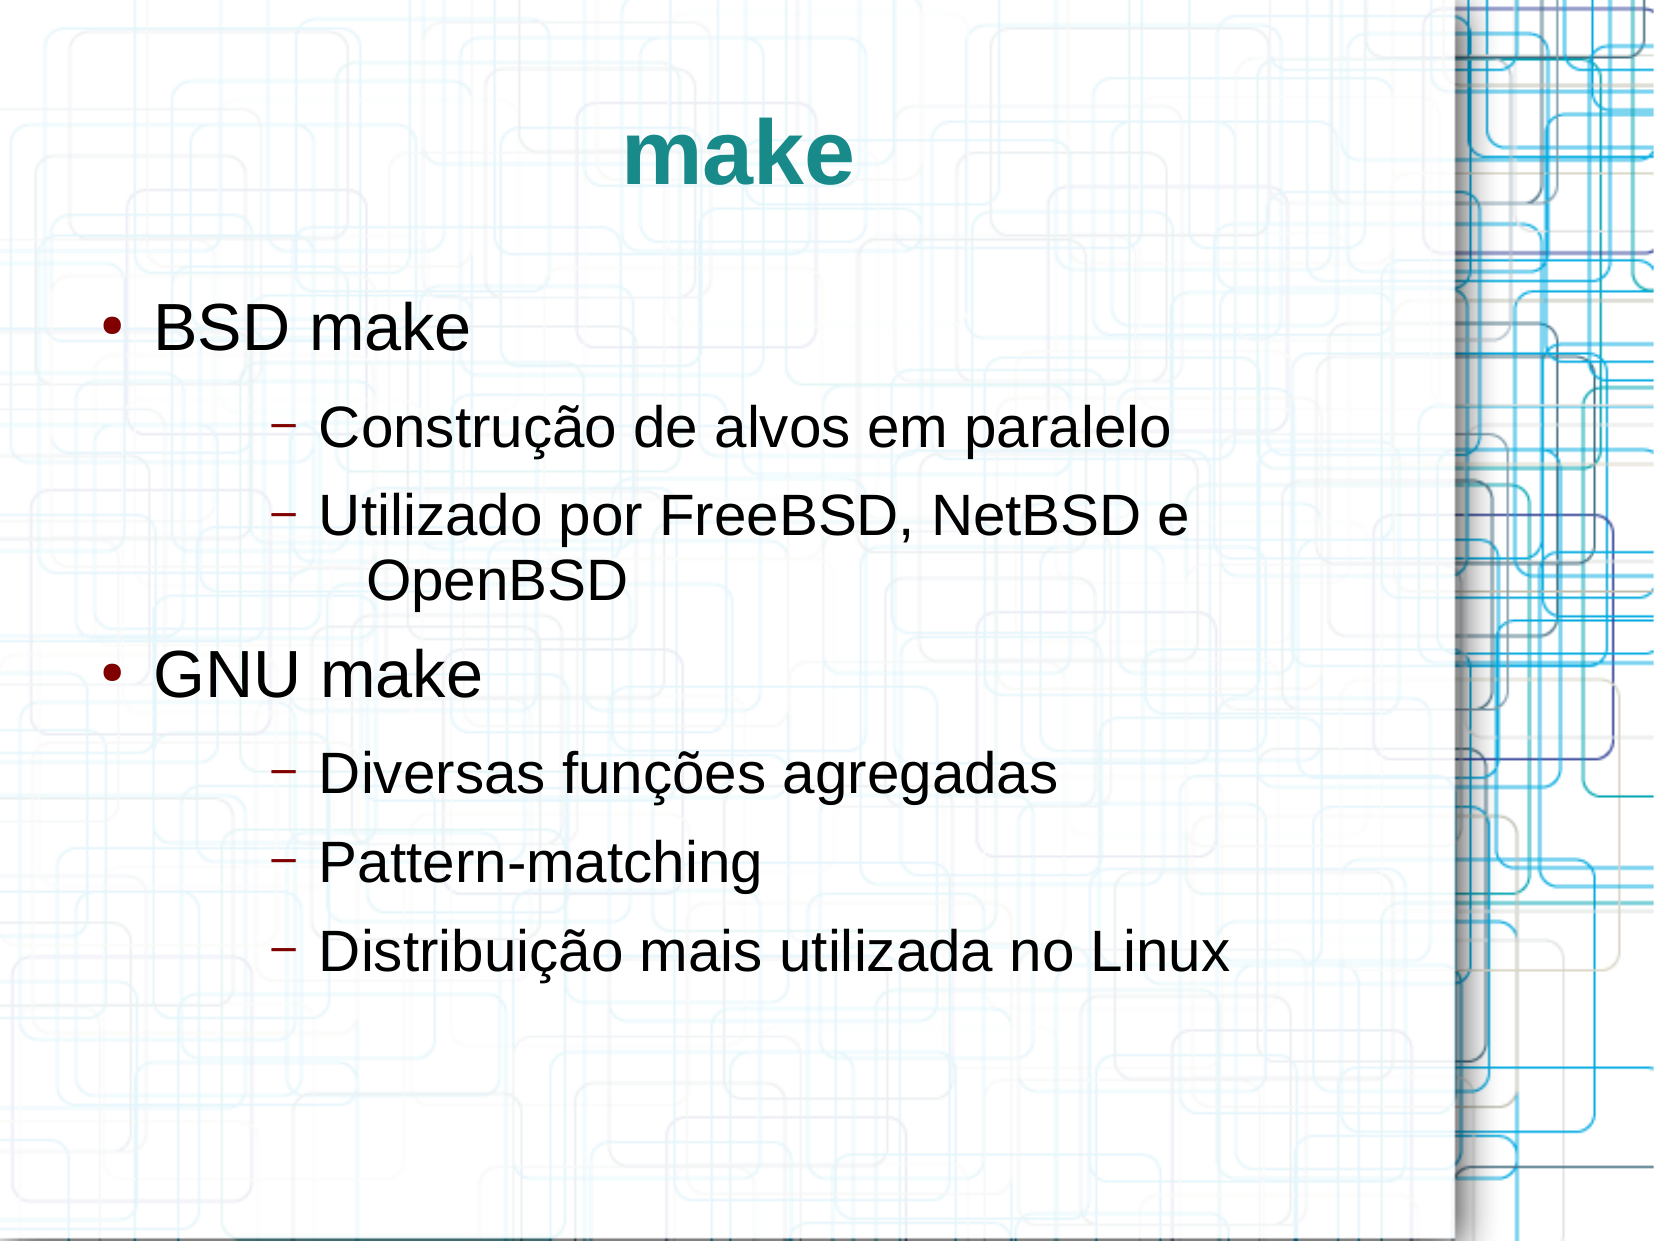

# make
BSD make
Construção de alvos em paralelo
Utilizado por FreeBSD, NetBSD e OpenBSD
GNU make
Diversas funções agregadas
Pattern-matching
Distribuição mais utilizada no Linux